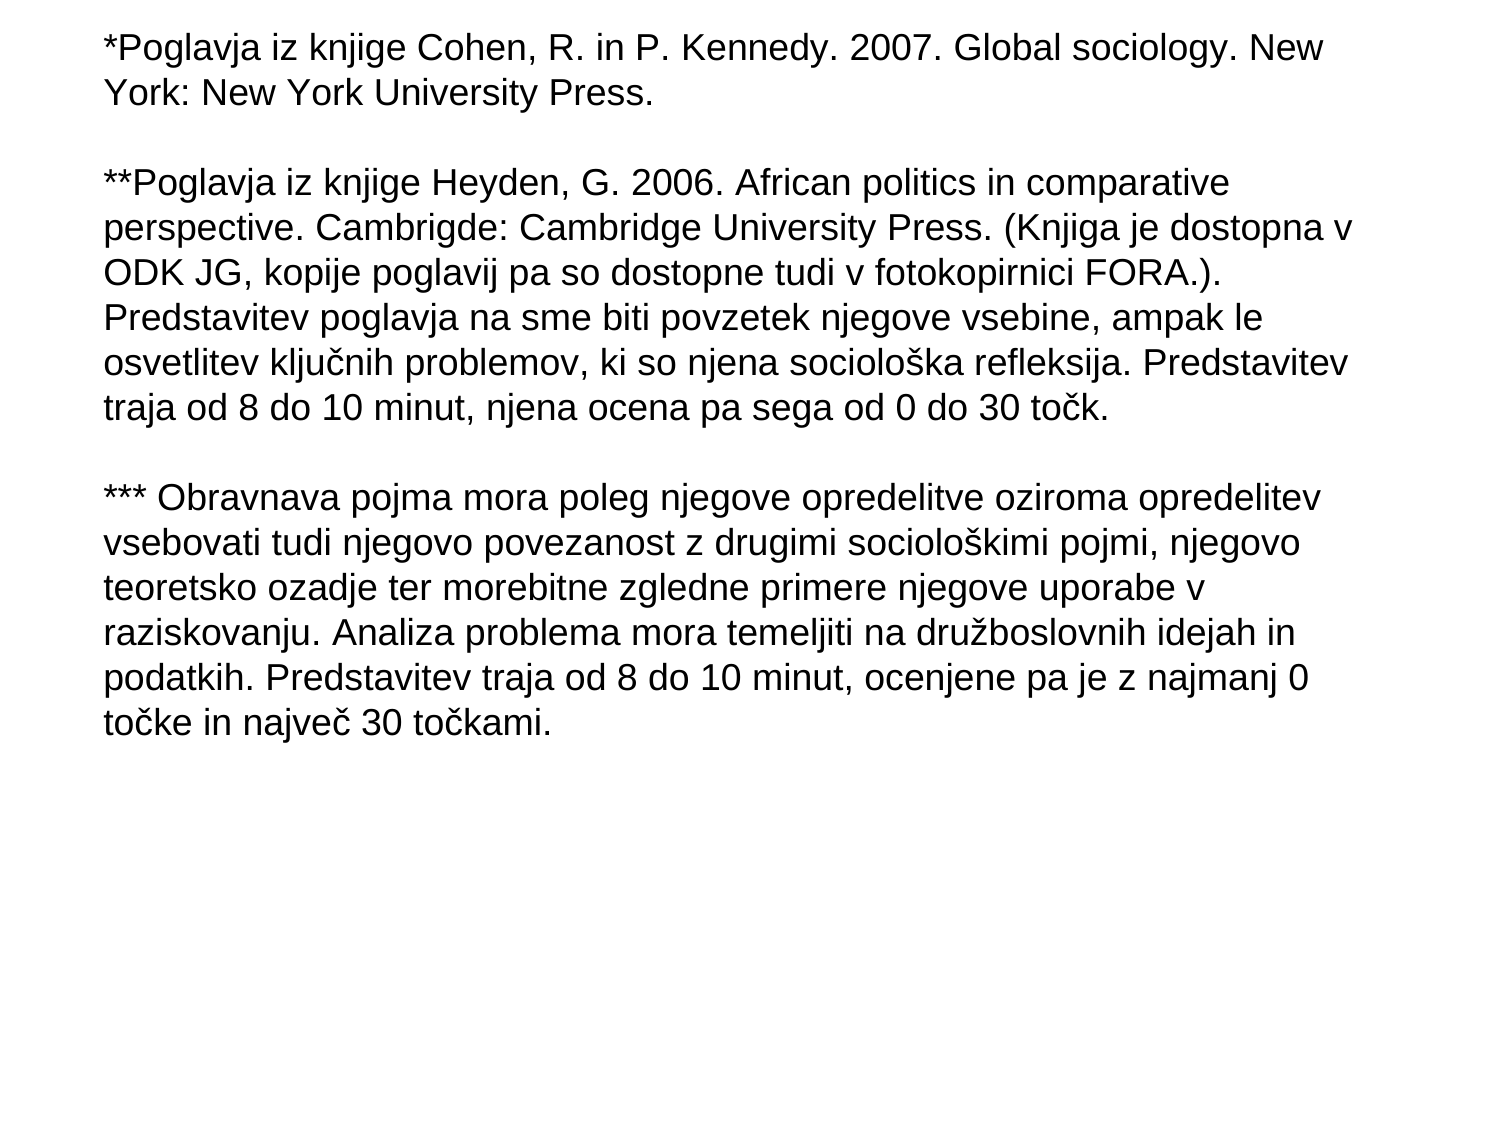

*Poglavja iz knjige Cohen, R. in P. Kennedy. 2007. Global sociology. New York: New York University Press.
**Poglavja iz knjige Heyden, G. 2006. African politics in comparative perspective. Cambrigde: Cambridge University Press. (Knjiga je dostopna v ODK JG, kopije poglavij pa so dostopne tudi v fotokopirnici FORA.). Predstavitev poglavja na sme biti povzetek njegove vsebine, ampak le osvetlitev ključnih problemov, ki so njena sociološka refleksija. Predstavitev traja od 8 do 10 minut, njena ocena pa sega od 0 do 30 točk.
*** Obravnava pojma mora poleg njegove opredelitve oziroma opredelitev vsebovati tudi njegovo povezanost z drugimi sociološkimi pojmi, njegovo teoretsko ozadje ter morebitne zgledne primere njegove uporabe v raziskovanju. Analiza problema mora temeljiti na družboslovnih idejah in podatkih. Predstavitev traja od 8 do 10 minut, ocenjene pa je z najmanj 0 točke in največ 30 točkami.